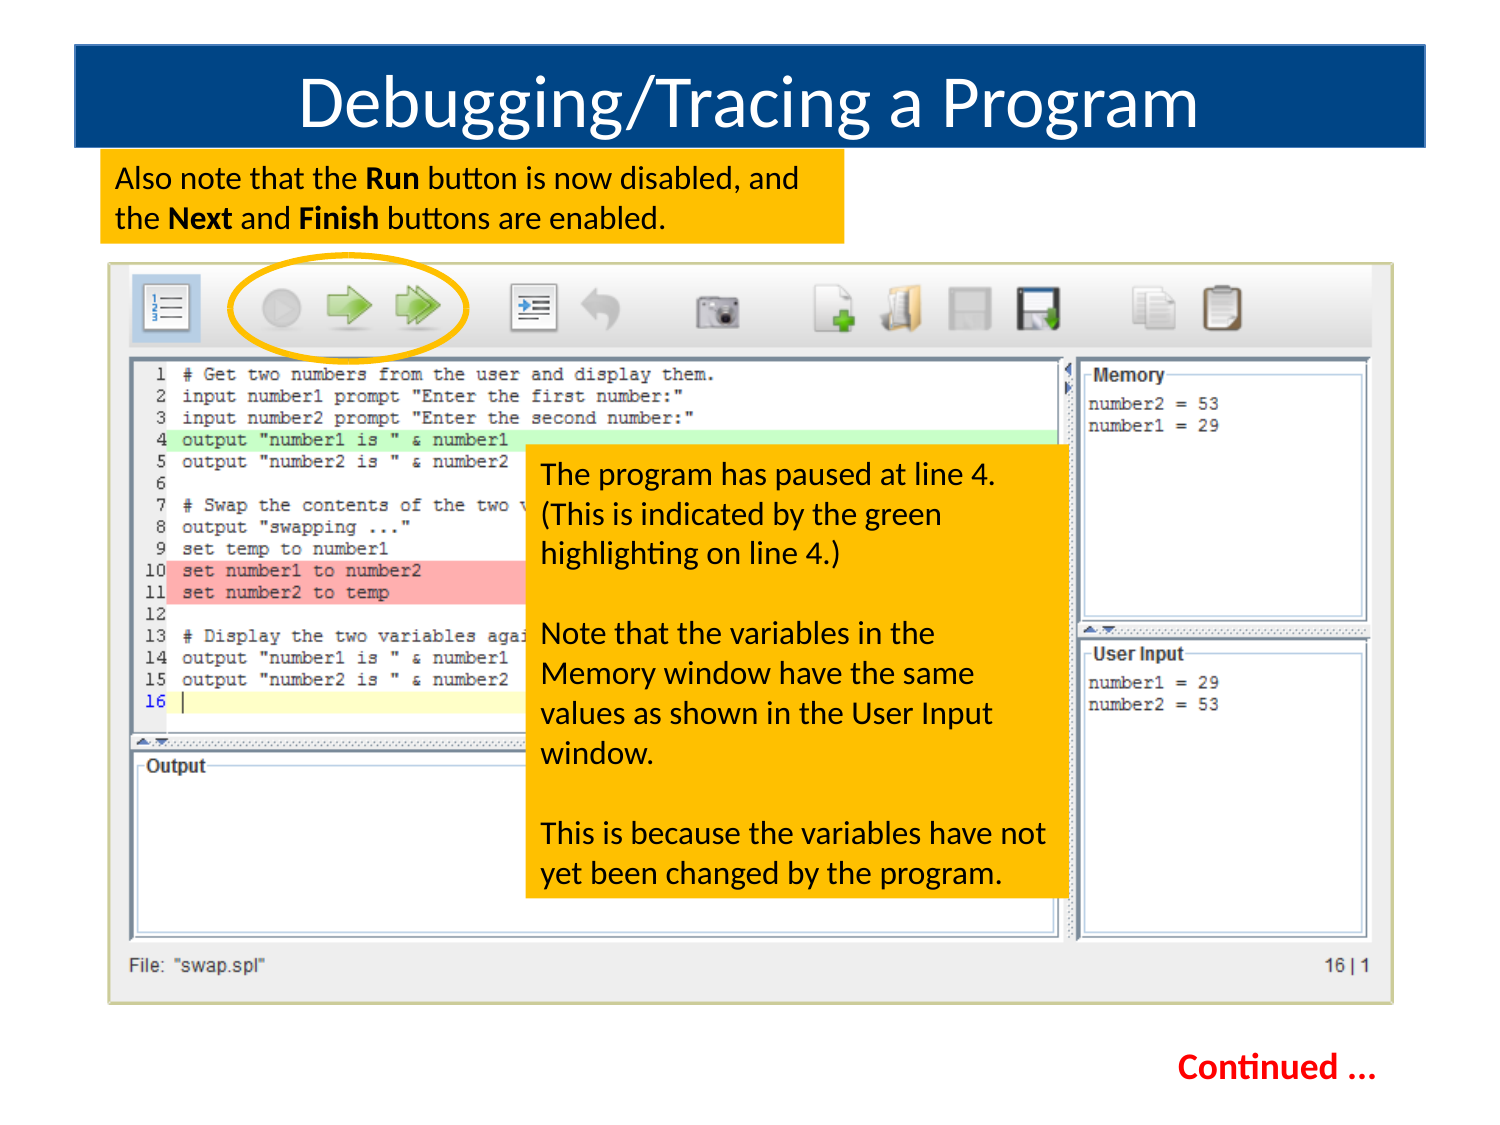

# Debugging/Tracing a Program
Also note that the Run button is now disabled, and the Next and Finish buttons are enabled.
The program has paused at line 4. (This is indicated by the green highlighting on line 4.)
Note that the variables in the Memory window have the same values as shown in the User Input window.
This is because the variables have not yet been changed by the program.
Continued ...